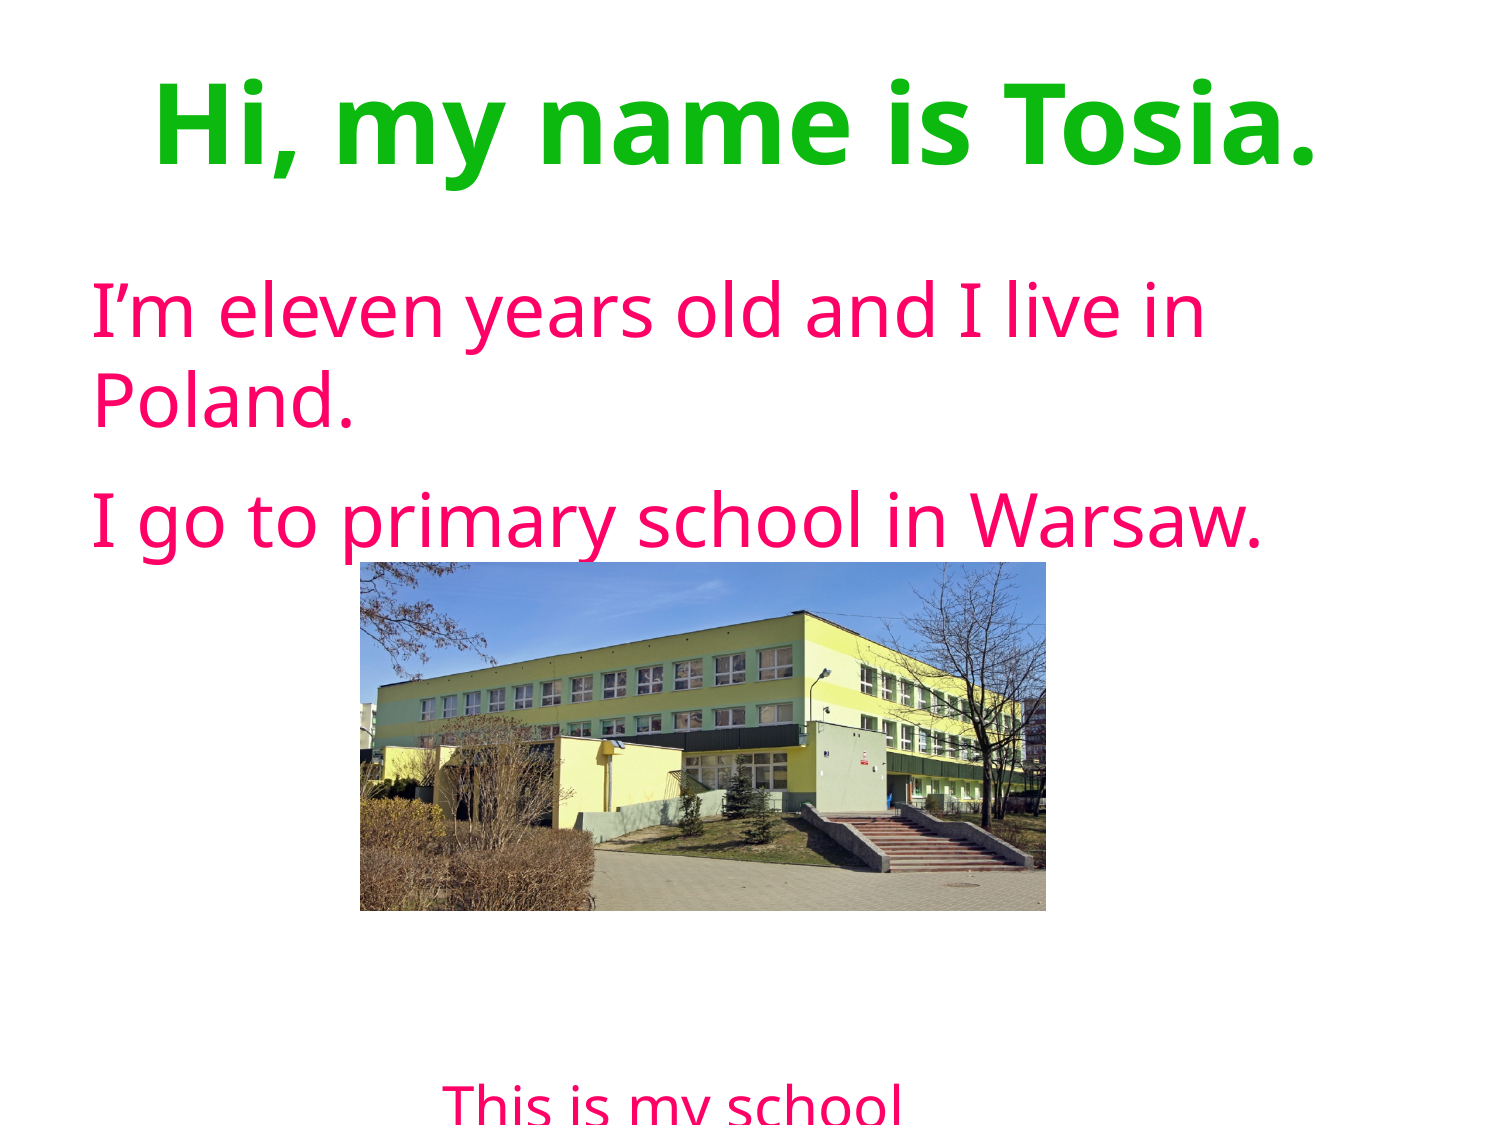

# Hi, my name is Tosia.
I’m eleven years old and I live in Poland.
I go to primary school in Warsaw.
 This is my school